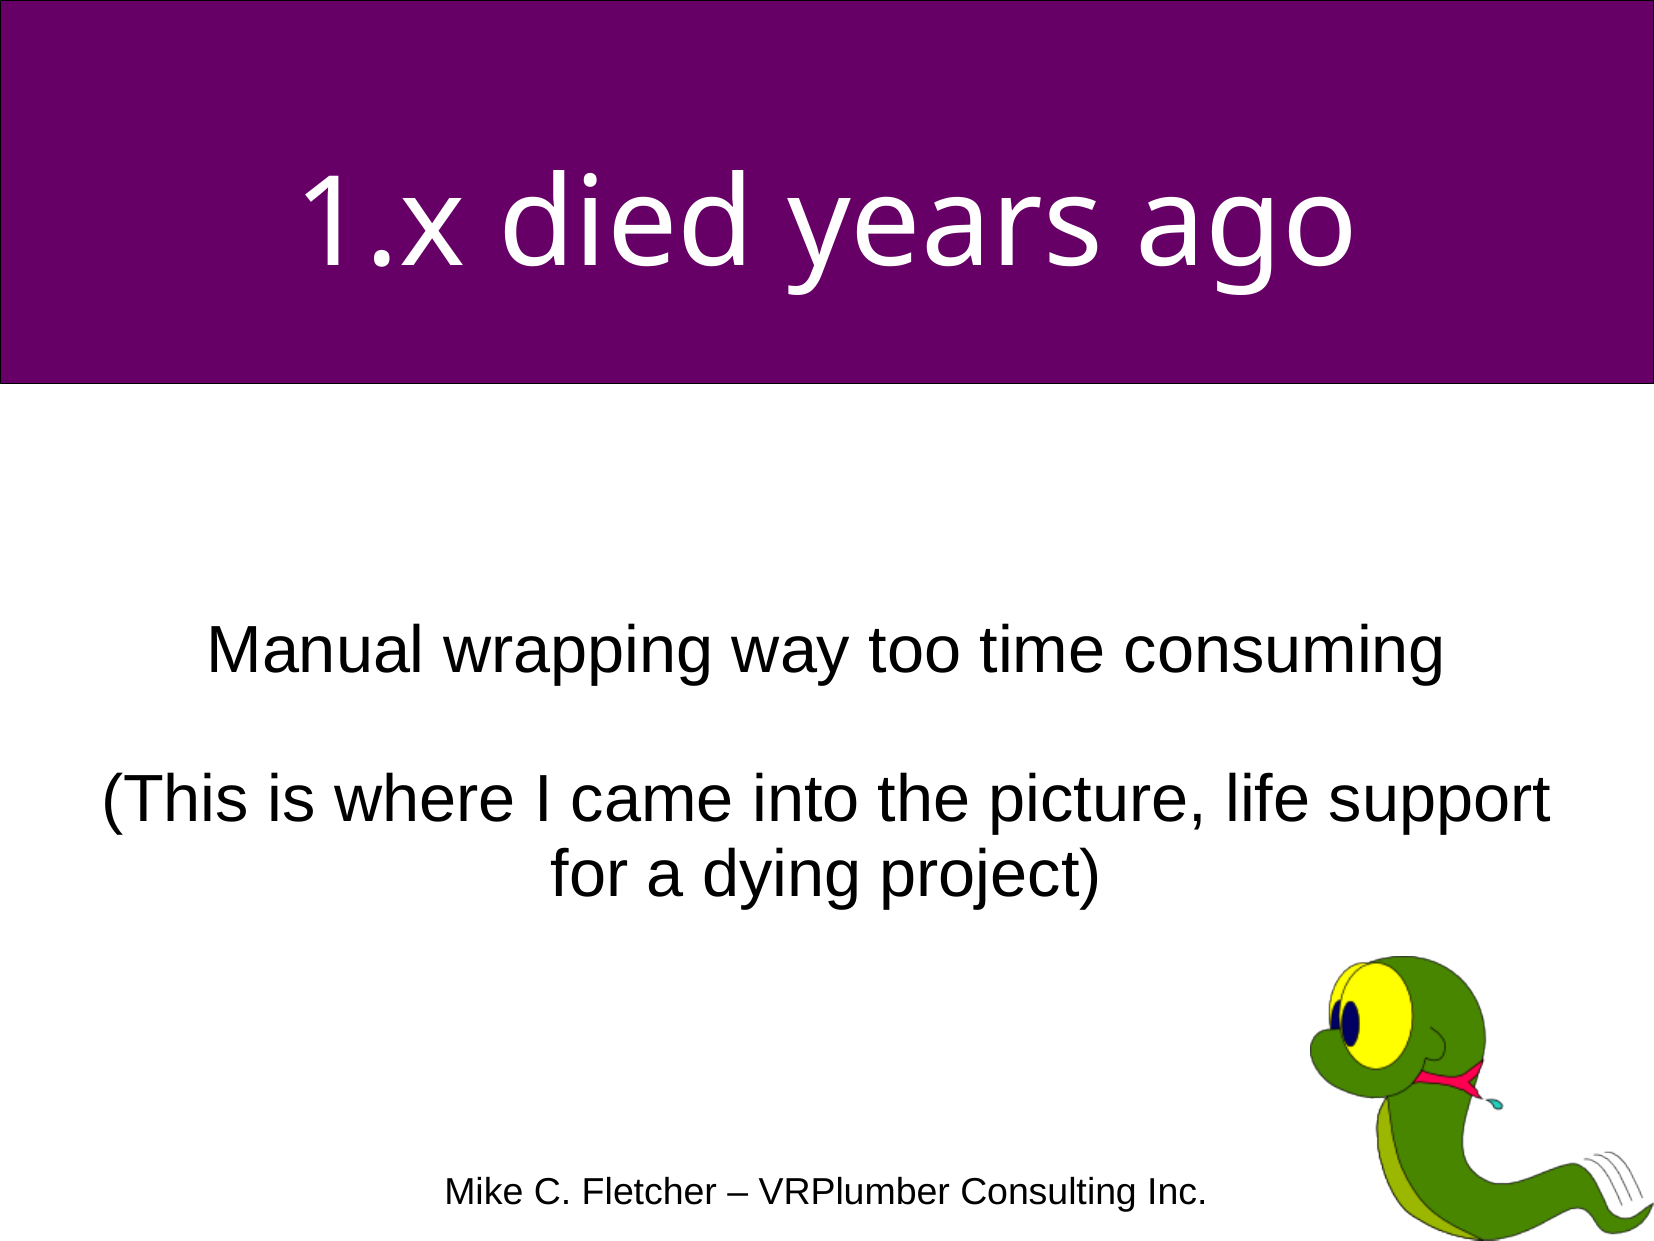

# 1.x died years ago
Manual wrapping way too time consuming
(This is where I came into the picture, life support for a dying project)